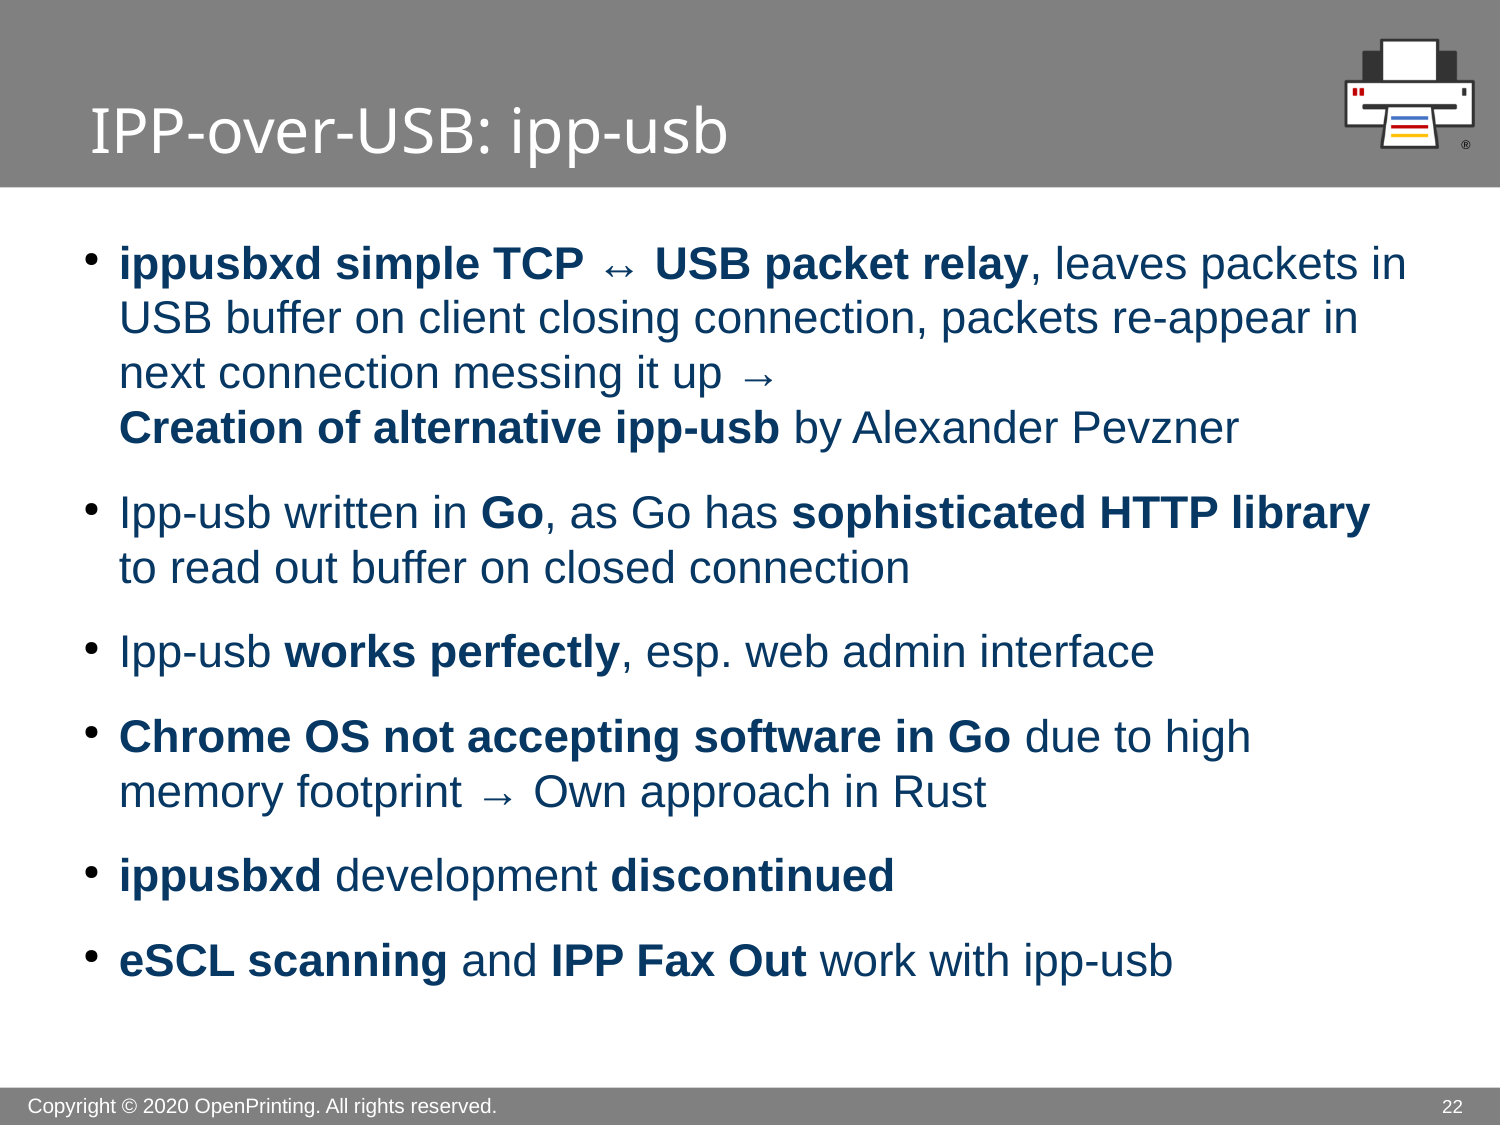

IPP-over-USB: ipp-usb
# ippusbxd simple TCP ↔ USB packet relay, leaves packets in USB buffer on client closing connection, packets re-appear in next connection messing it up → Creation of alternative ipp-usb by Alexander Pevzner
Ipp-usb written in Go, as Go has sophisticated HTTP library to read out buffer on closed connection
Ipp-usb works perfectly, esp. web admin interface
Chrome OS not accepting software in Go due to high memory footprint → Own approach in Rust
ippusbxd development discontinued
eSCL scanning and IPP Fax Out work with ipp-usb